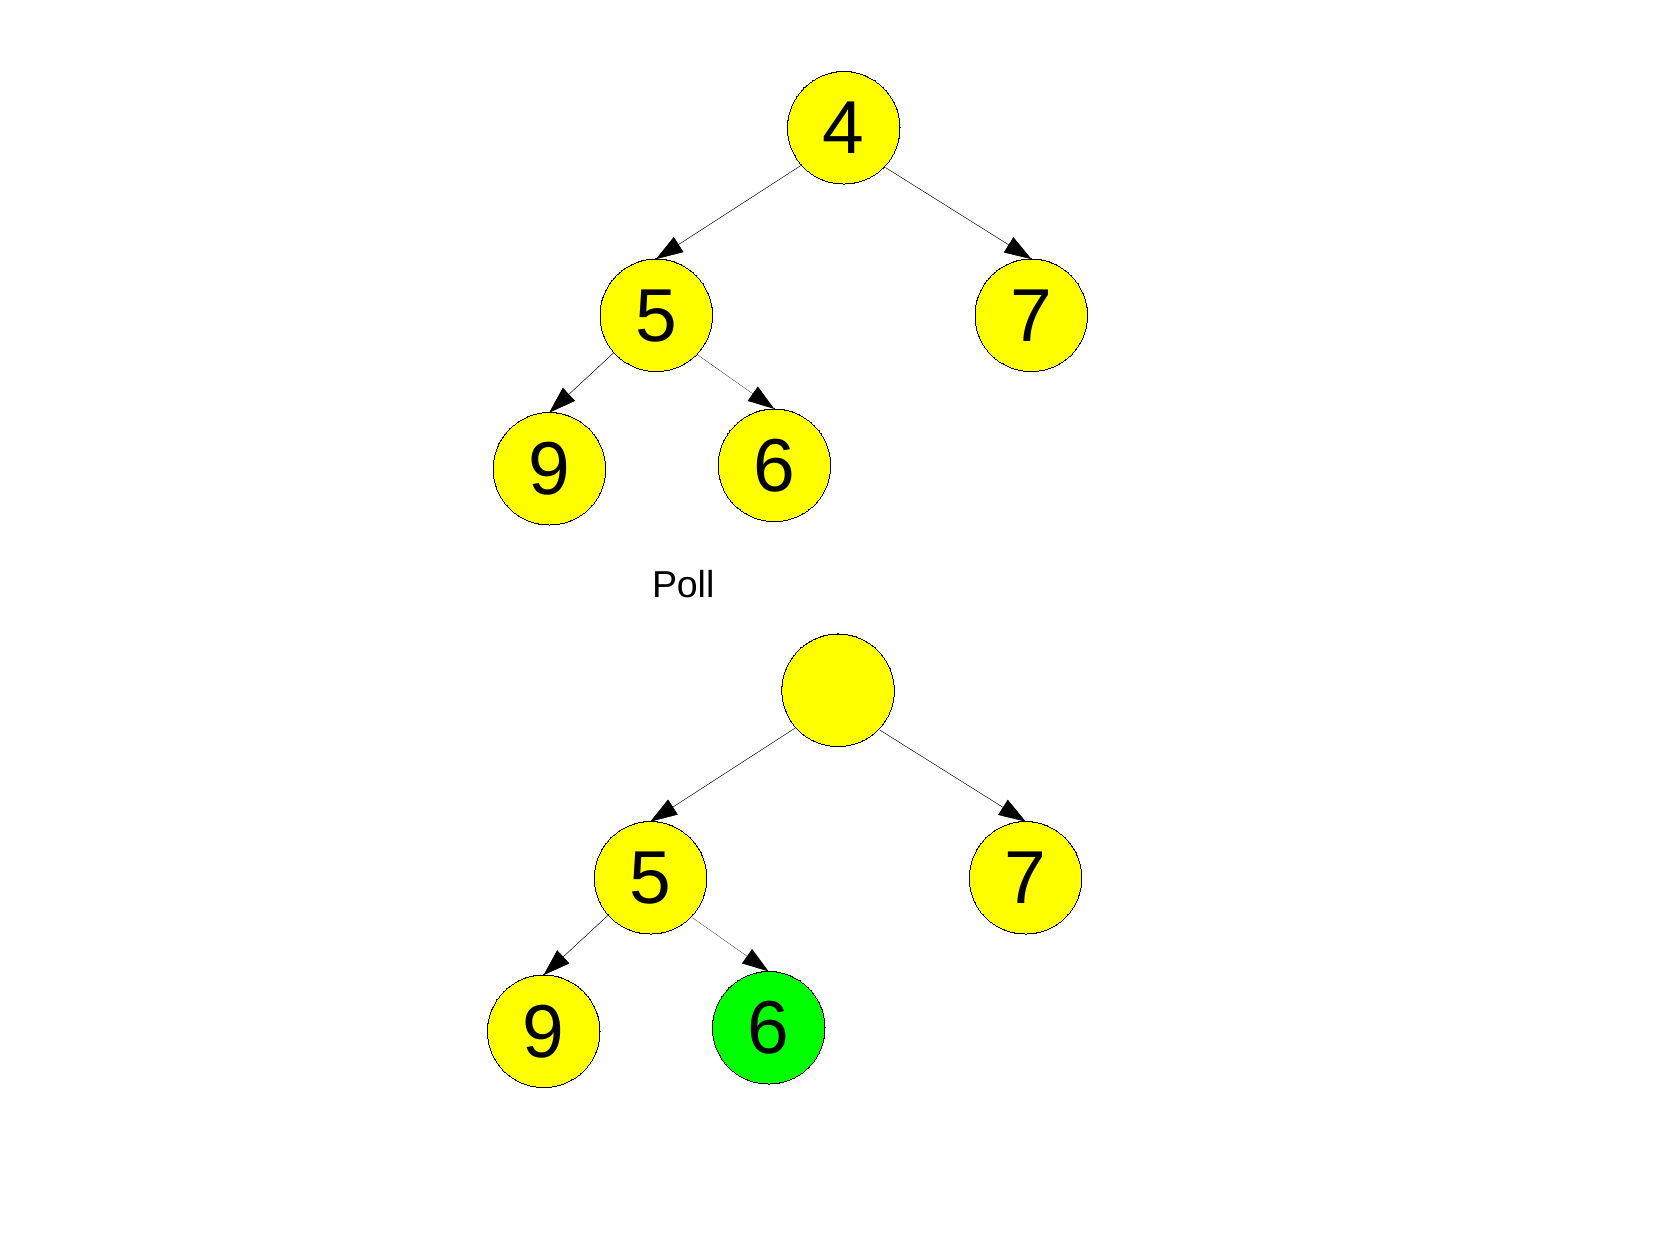

5
4
4
7
5
7
5
6
9
9
Poll
5
4
7
5
7
5
6
9
9